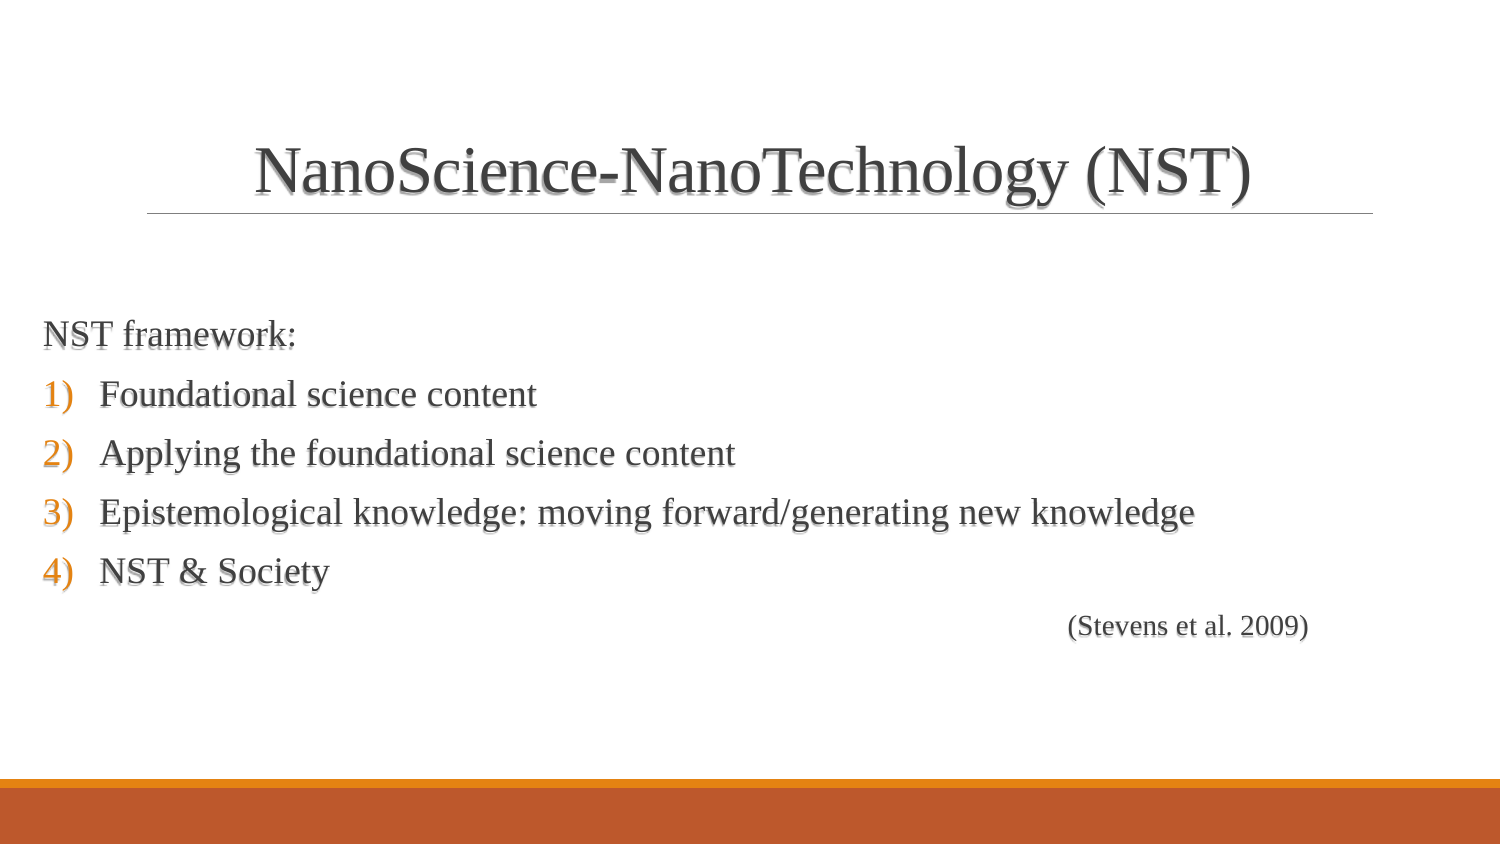

# NanoScience-NanoTechnology (NST)
NST framework:
Foundational science content
Applying the foundational science content
Epistemological knowledge: moving forward/generating new knowledge
NST & Society
(Stevens et al. 2009)